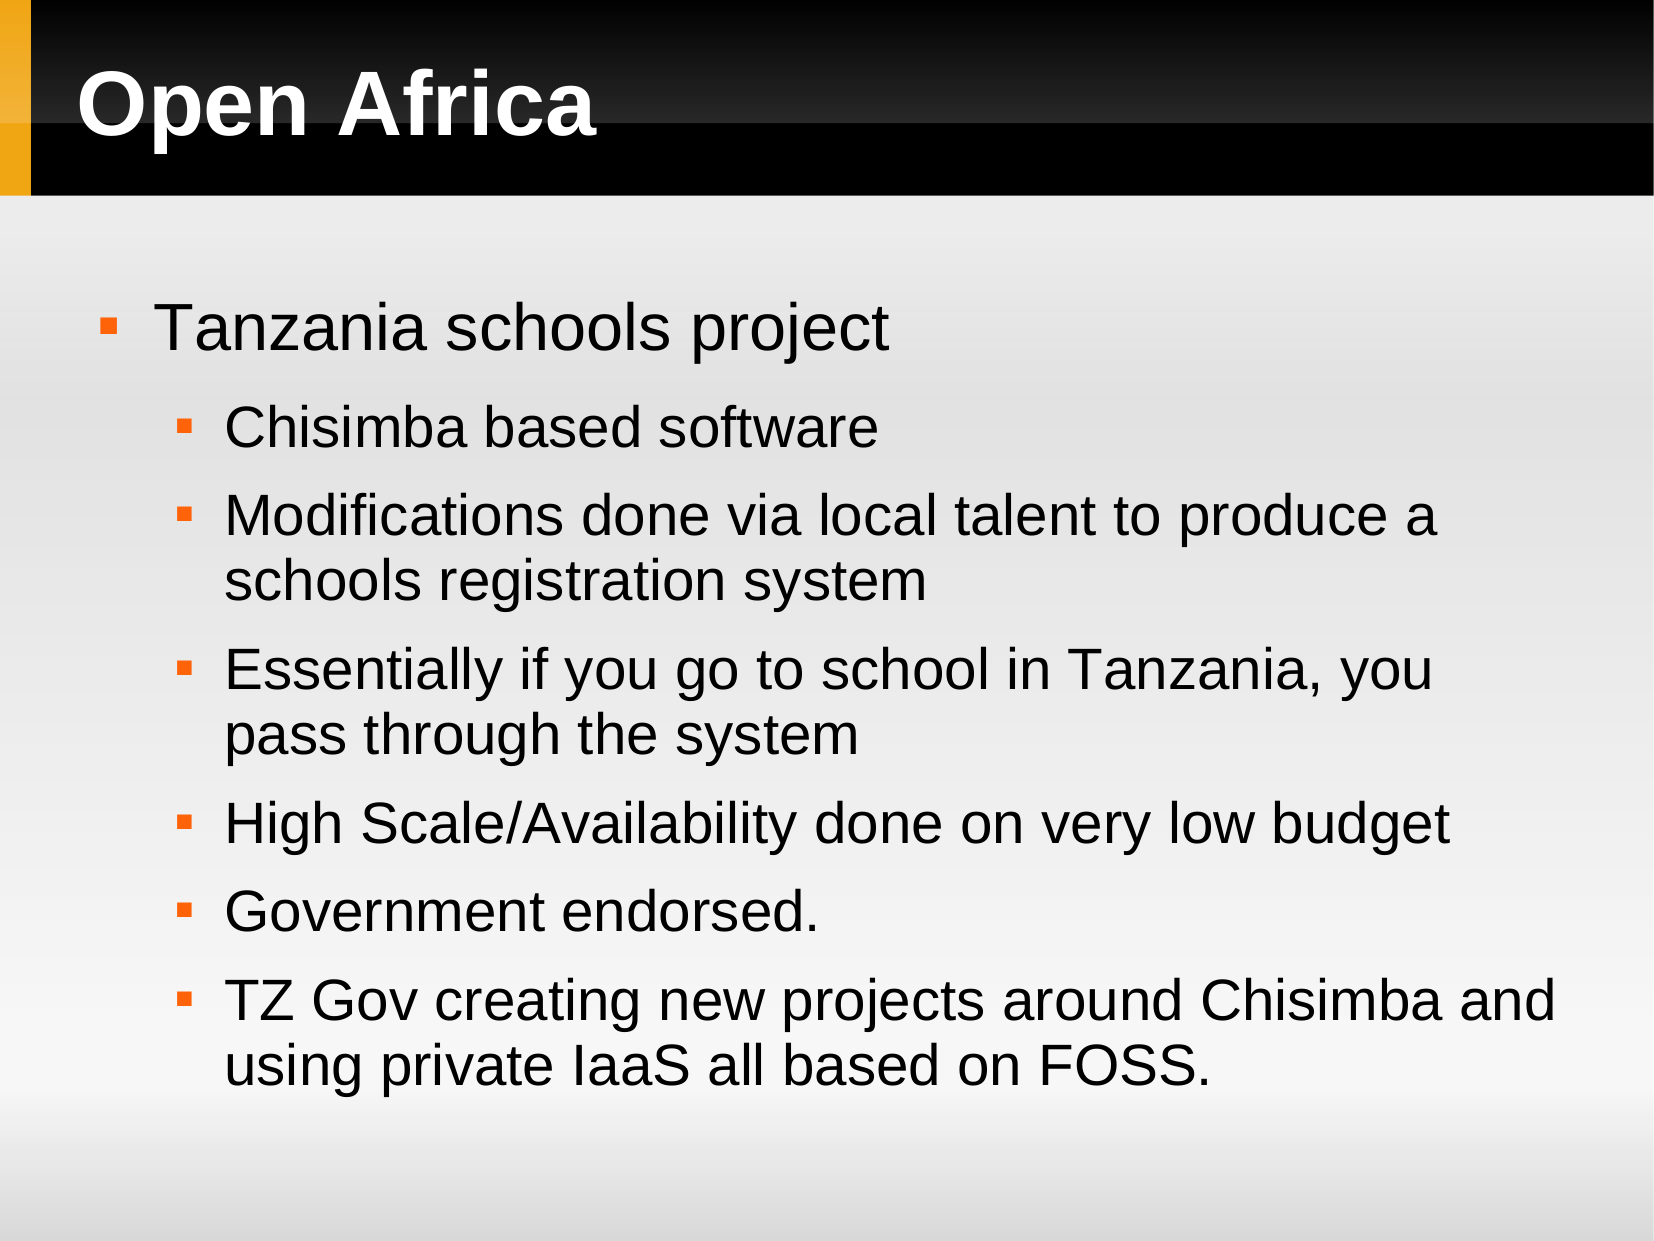

# Open Africa
Tanzania schools project
Chisimba based software
Modifications done via local talent to produce a schools registration system
Essentially if you go to school in Tanzania, you pass through the system
High Scale/Availability done on very low budget
Government endorsed.
TZ Gov creating new projects around Chisimba and using private IaaS all based on FOSS.